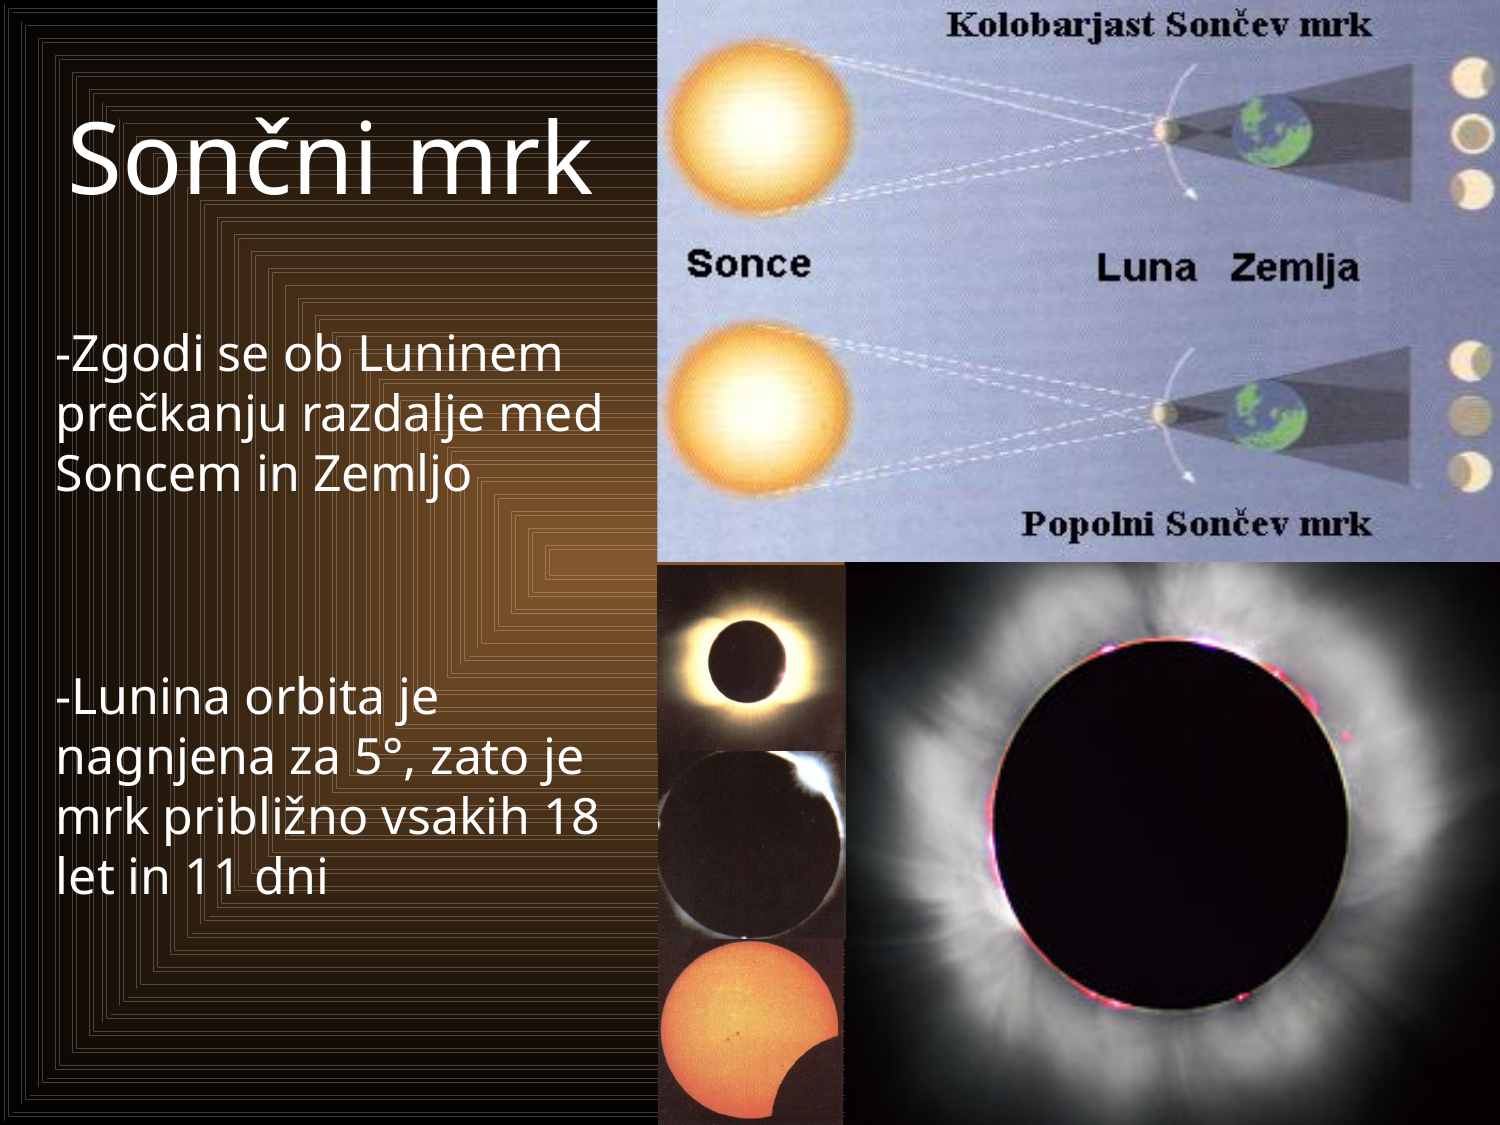

# Sončni mrk
-Zgodi se ob Luninem prečkanju razdalje med Soncem in Zemljo
-Lunina orbita je nagnjena za 5°, zato je mrk približno vsakih 18 let in 11 dni